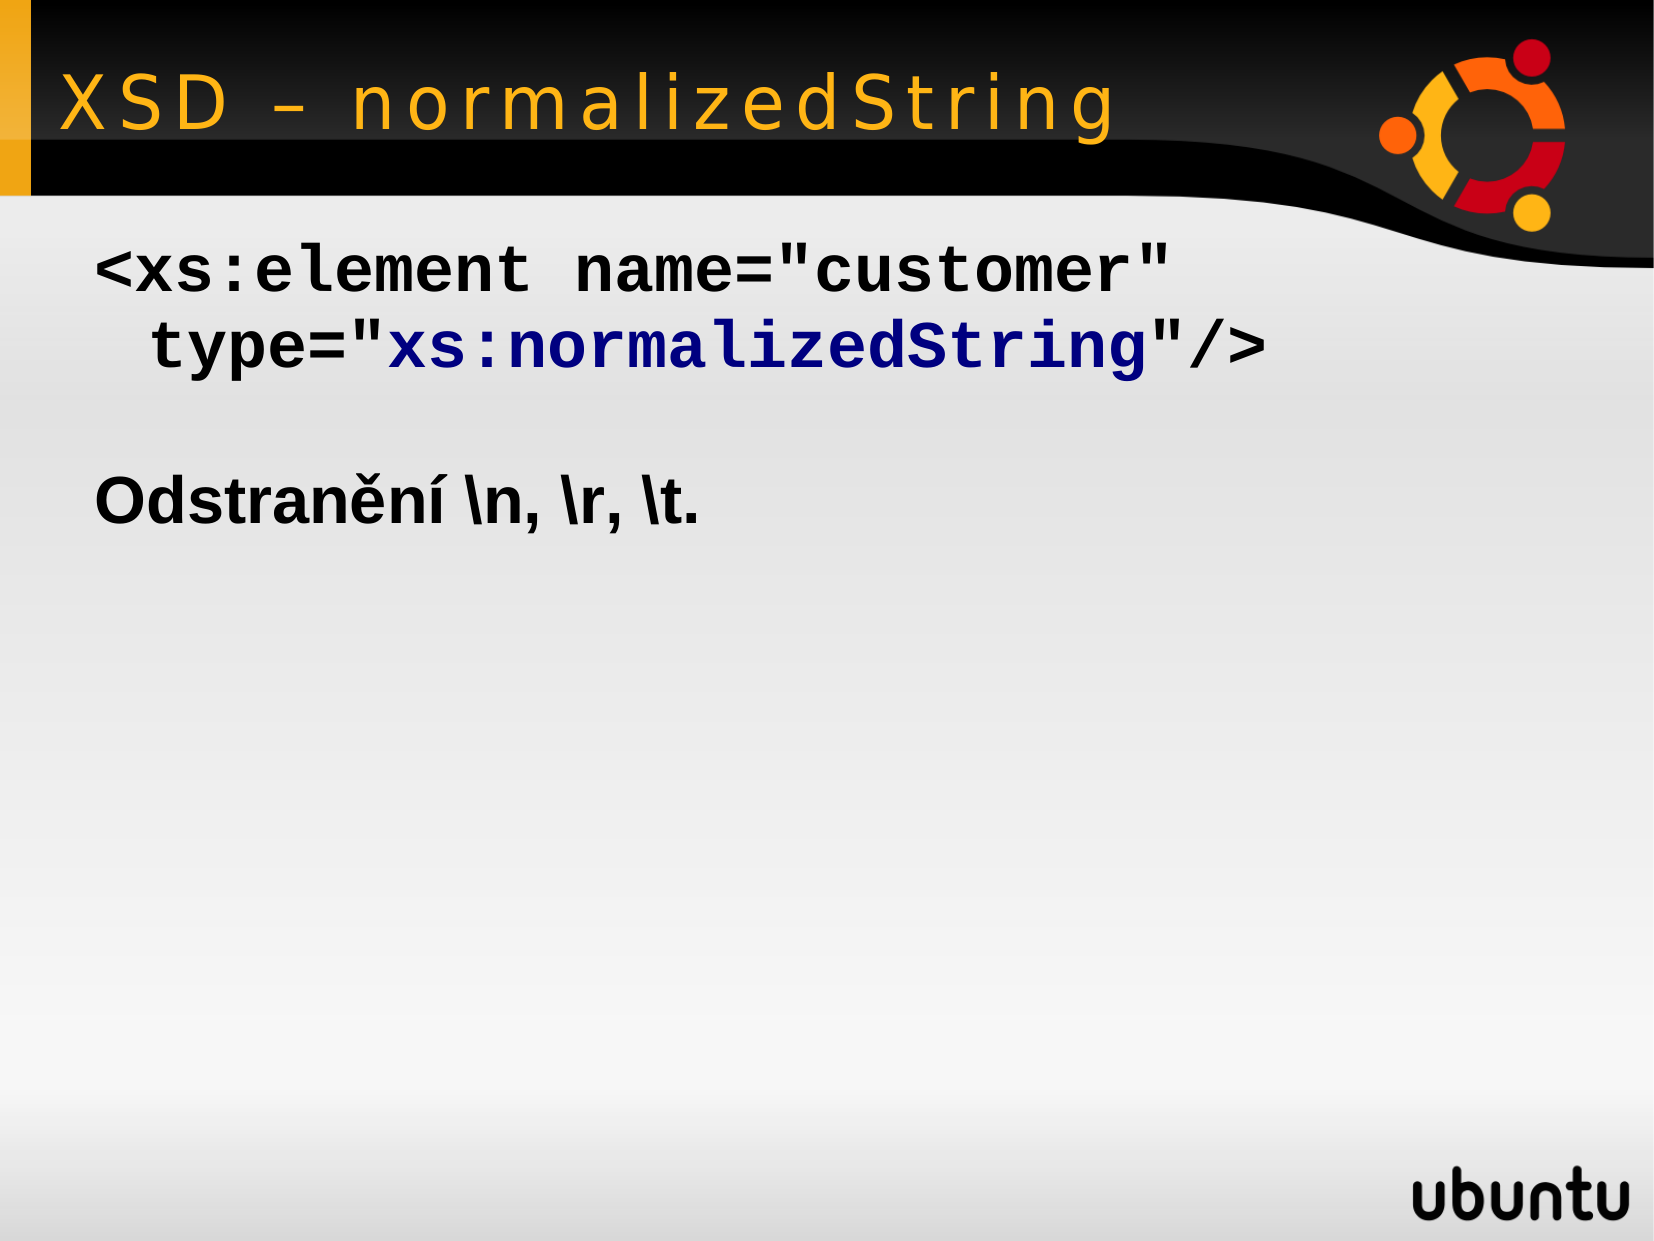

# XSD – normalizedString
<xs:element name="customer" type="xs:normalizedString"/>
Odstranění \n, \r, \t.